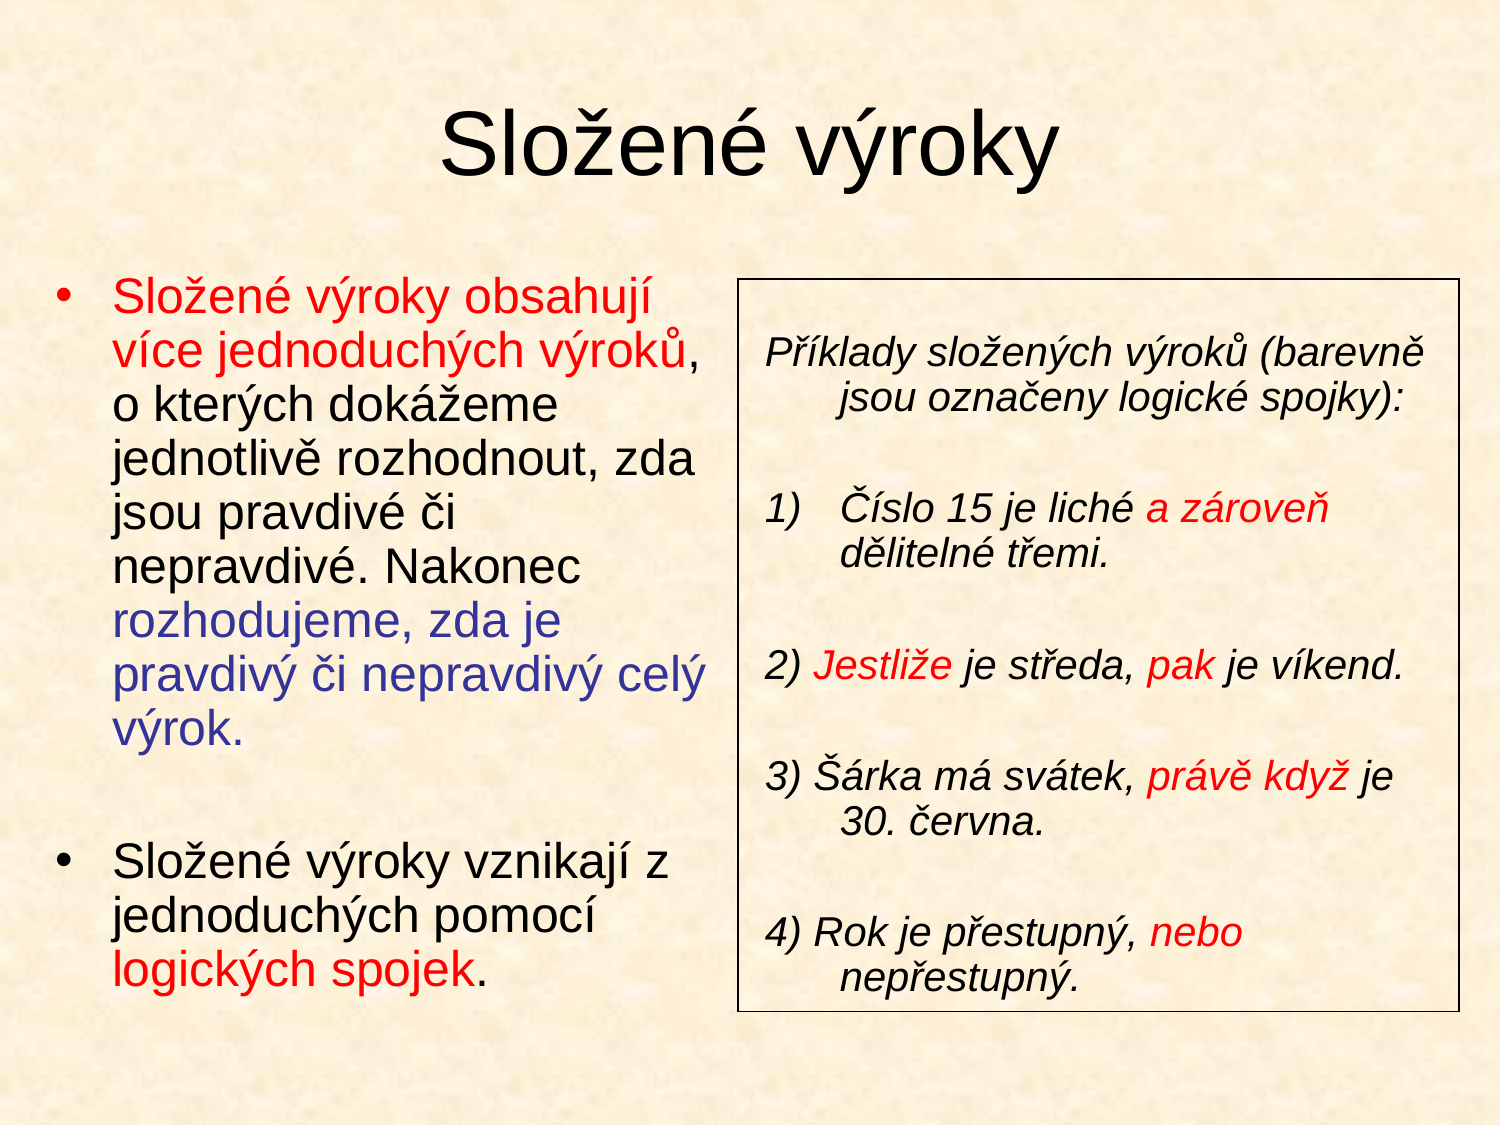

# Složené výroky
Složené výroky obsahují více jednoduchých výroků, o kterých dokážeme jednotlivě rozhodnout, zda jsou pravdivé či nepravdivé. Nakonec rozhodujeme, zda je pravdivý či nepravdivý celý výrok.
Složené výroky vznikají z jednoduchých pomocí logických spojek.
Příklady složených výroků (barevně jsou označeny logické spojky):
Číslo 15 je liché a zároveň dělitelné třemi.
2) Jestliže je středa, pak je víkend.
3) Šárka má svátek, právě když je 30. června.
4) Rok je přestupný, nebo nepřestupný.